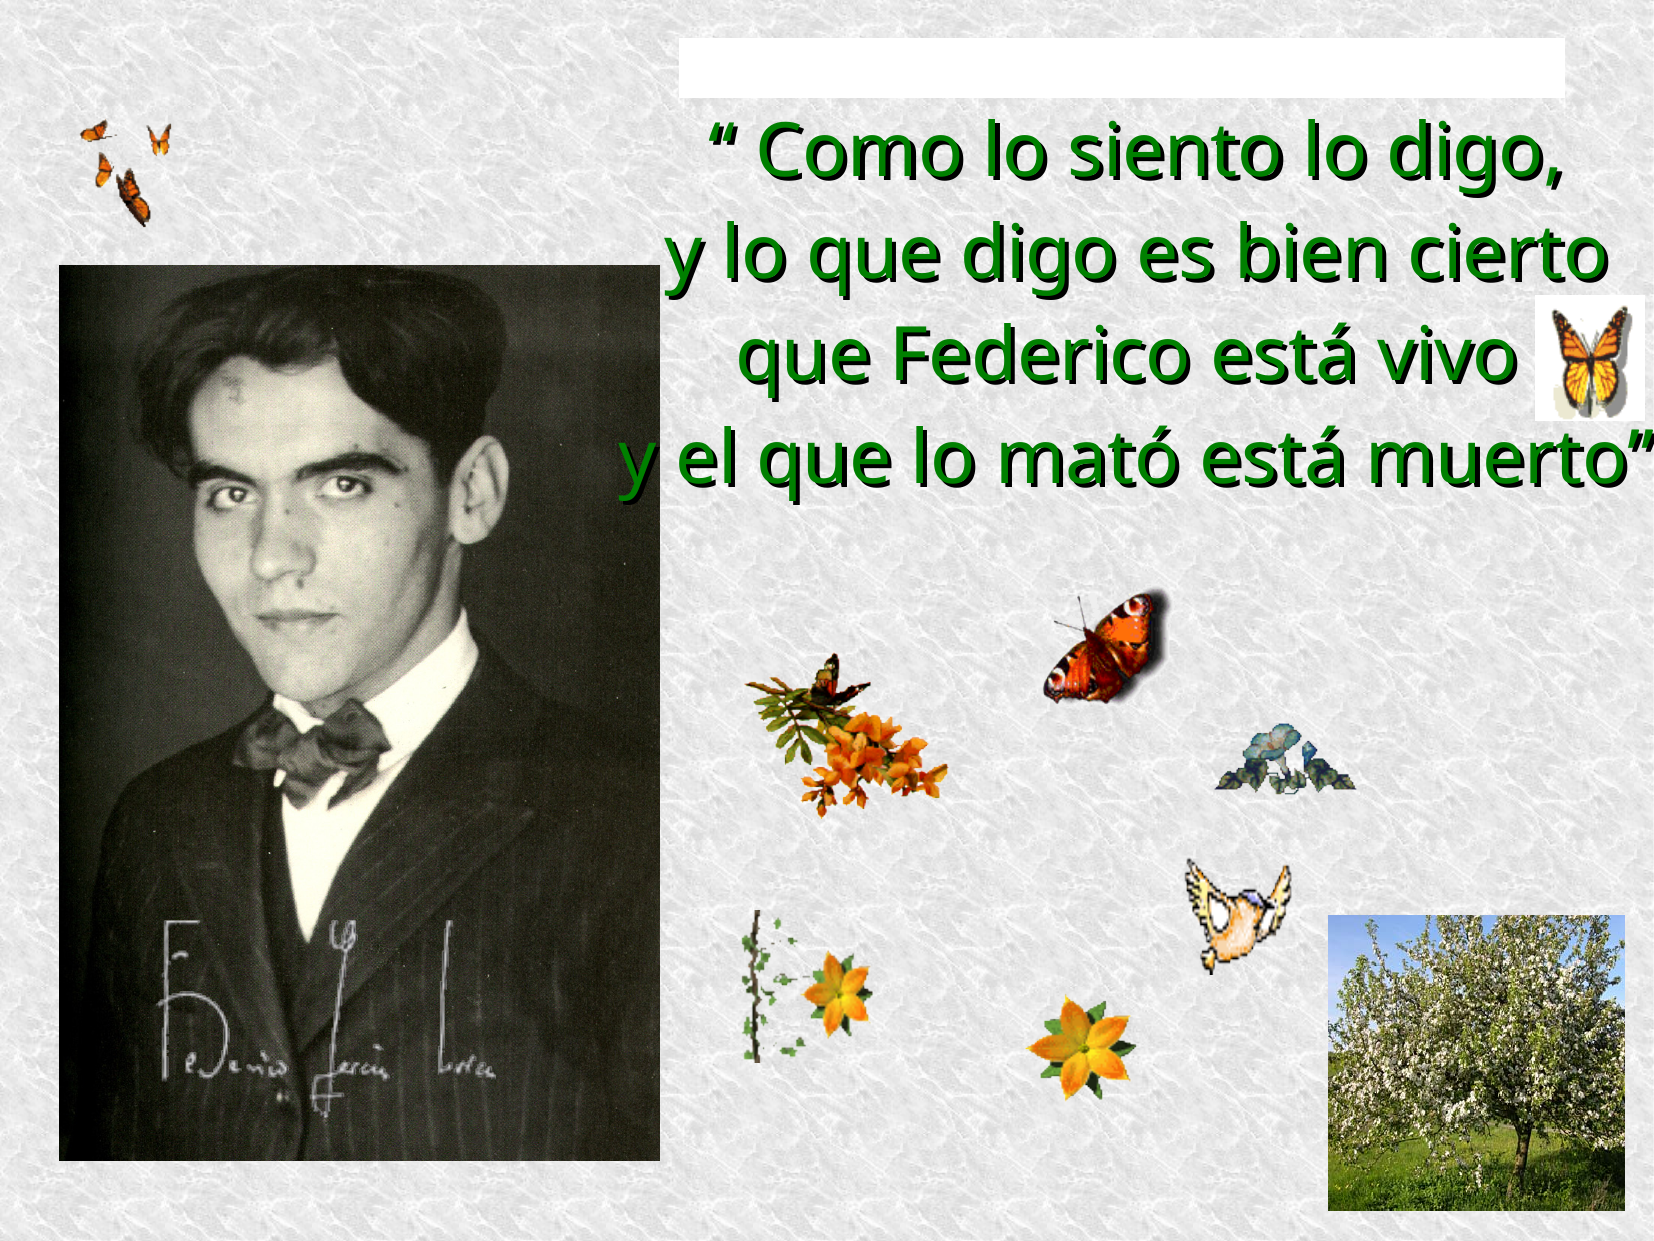

“ Como lo siento lo digo,
y lo que digo es bien cierto
que Federico está vivo
y el que lo mató está muerto”